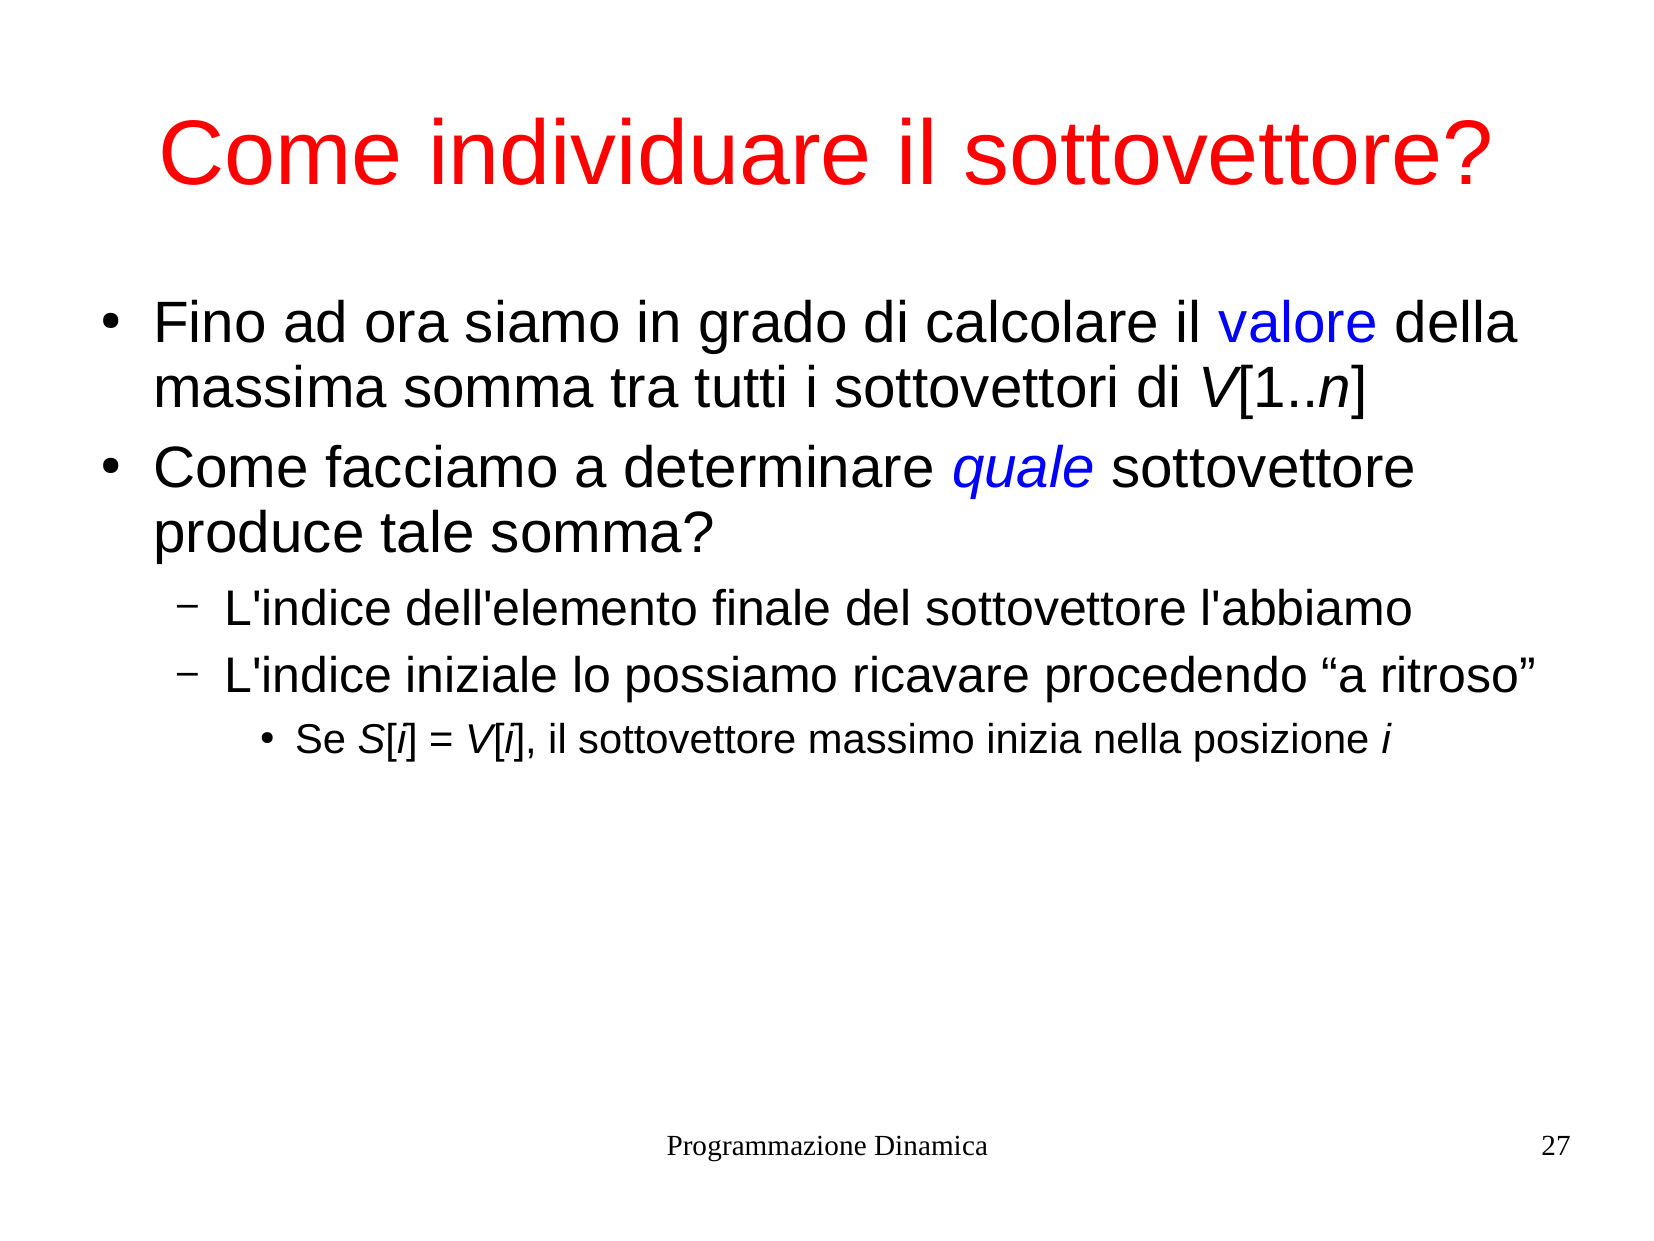

# Come individuare il sottovettore?
Fino ad ora siamo in grado di calcolare il valore della massima somma tra tutti i sottovettori di V[1..n]
Come facciamo a determinare quale sottovettore produce tale somma?
L'indice dell'elemento finale del sottovettore l'abbiamo
L'indice iniziale lo possiamo ricavare procedendo “a ritroso”
Se S[i] = V[i], il sottovettore massimo inizia nella posizione i
Programmazione Dinamica
27